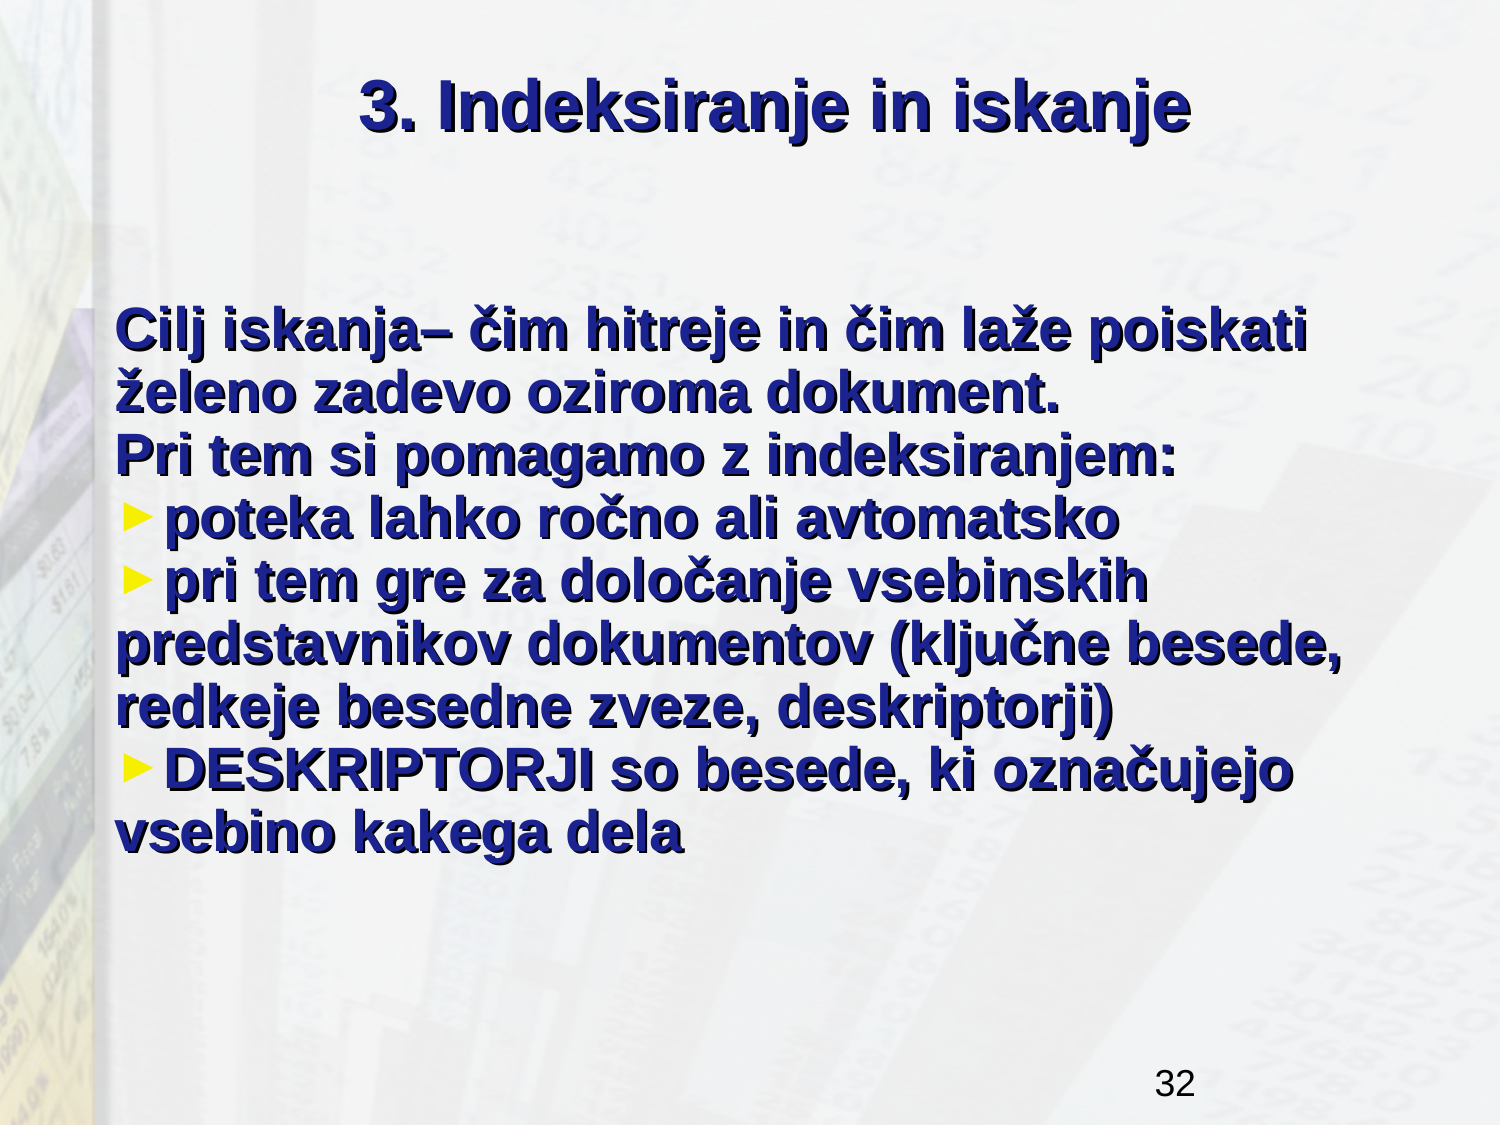

# 3. Indeksiranje in iskanje
Cilj iskanja– čim hitreje in čim laže poiskati želeno zadevo oziroma dokument.
Pri tem si pomagamo z indeksiranjem:
poteka lahko ročno ali avtomatsko
pri tem gre za določanje vsebinskih predstavnikov dokumentov (ključne besede, redkeje besedne zveze, deskriptorji)
DESKRIPTORJI so besede, ki označujejo vsebino kakega dela
32